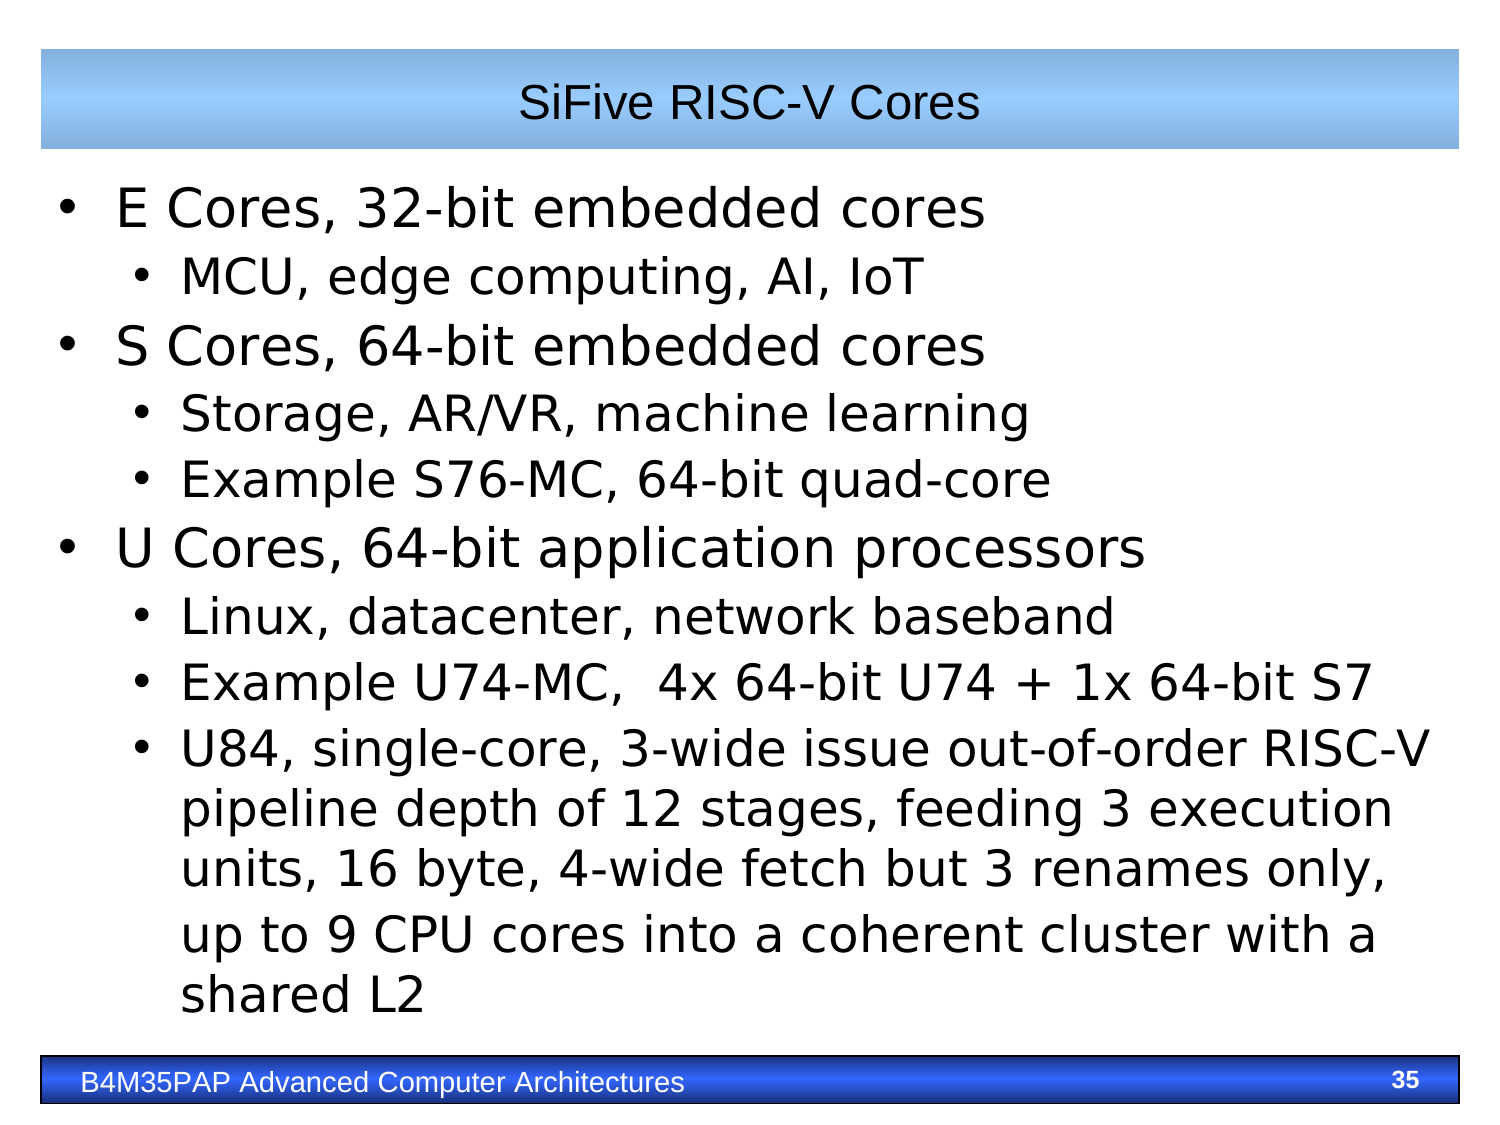

# SiFive RISC-V Cores
E Cores, 32-bit embedded cores
MCU, edge computing, AI, IoT
S Cores, 64-bit embedded cores
Storage, AR/VR, machine learning
Example S76-MC, 64-bit quad-core
U Cores, 64-bit application processors
Linux, datacenter, network baseband
Example U74-MC, 4x 64-bit U74 + 1x 64-bit S7
U84, single-core, 3-wide issue out-of-order RISC-V pipeline depth of 12 stages, feeding 3 execution units, 16 byte, 4-wide fetch but 3 renames only,
up to 9 CPU cores into a coherent cluster with a shared L2